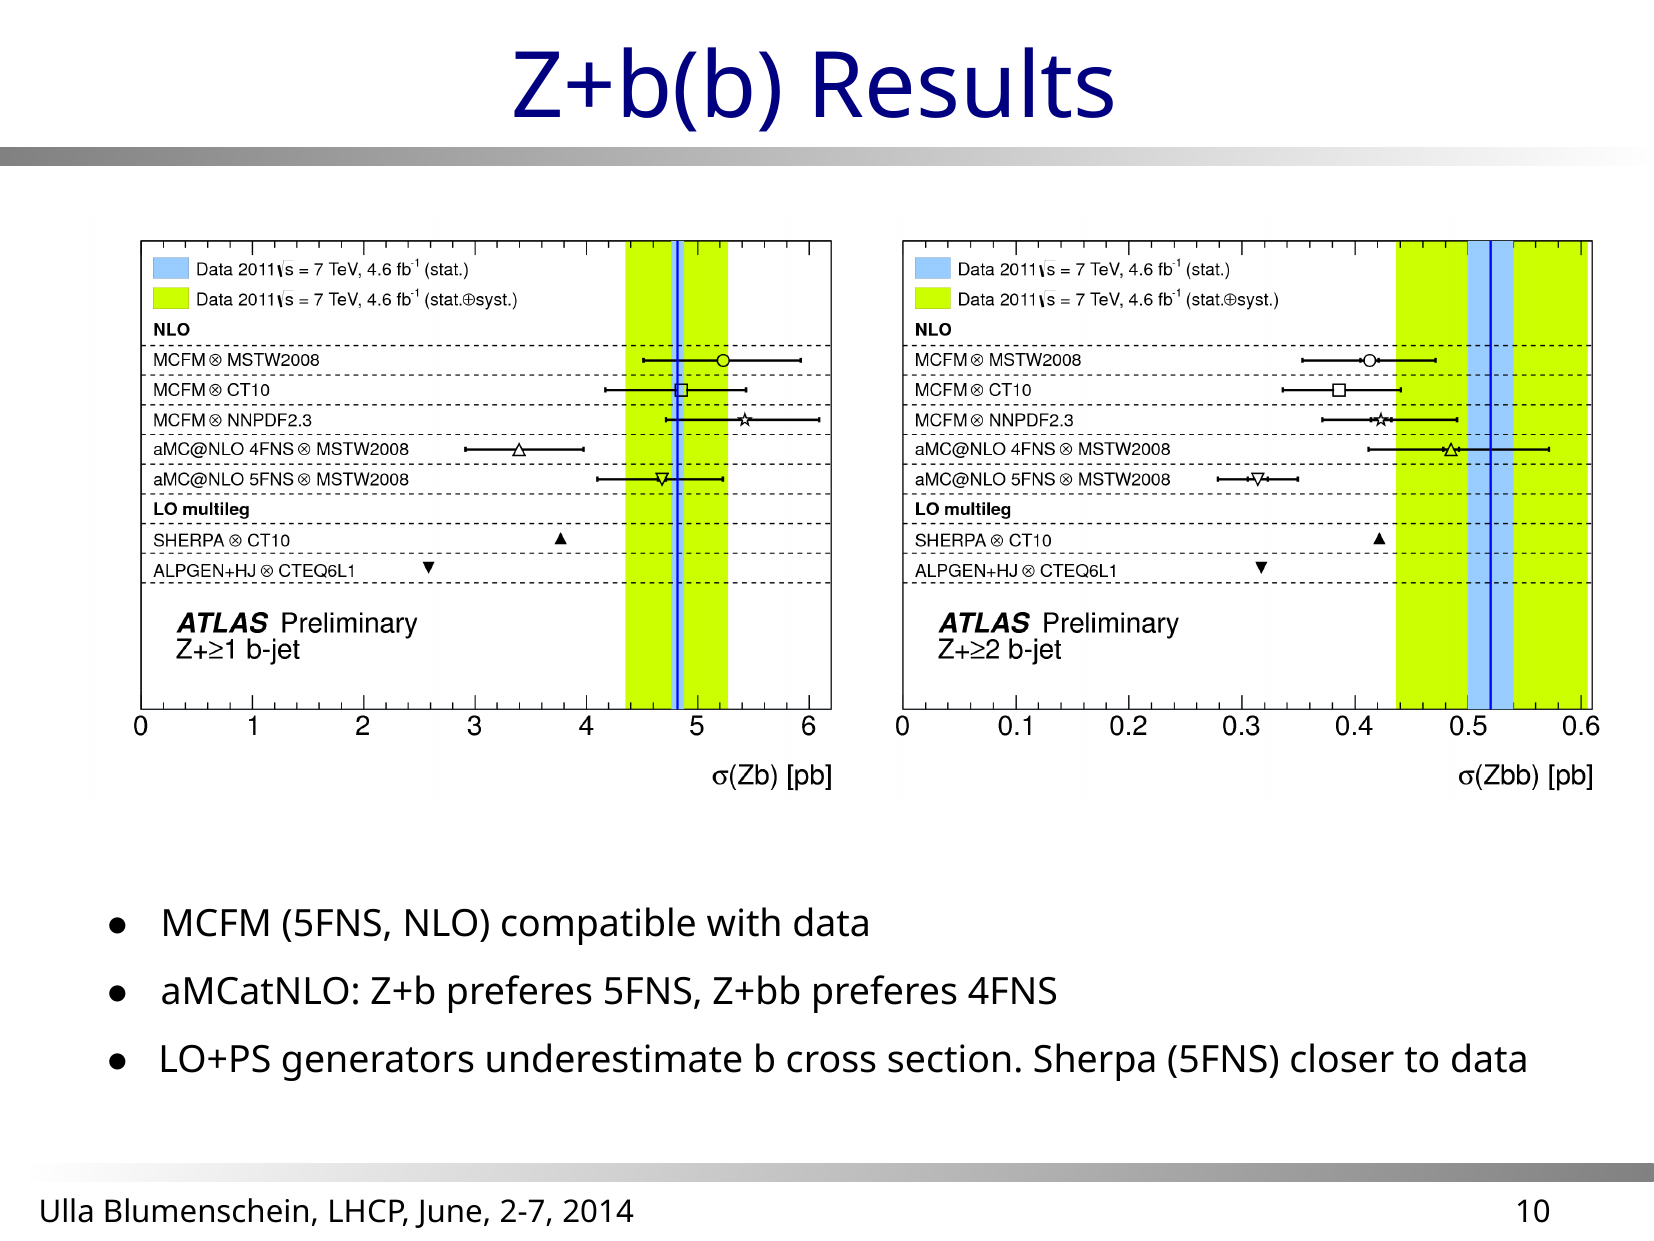

# Z+b(b) Results
	● MCFM (5FNS, NLO) compatible with data
	● aMCatNLO: Z+b preferes 5FNS, Z+bb preferes 4FNS
	● LO+PS generators underestimate b cross section. Sherpa (5FNS) closer to data
Ulla Blumenschein, LHCP, June, 2-7, 2014 10